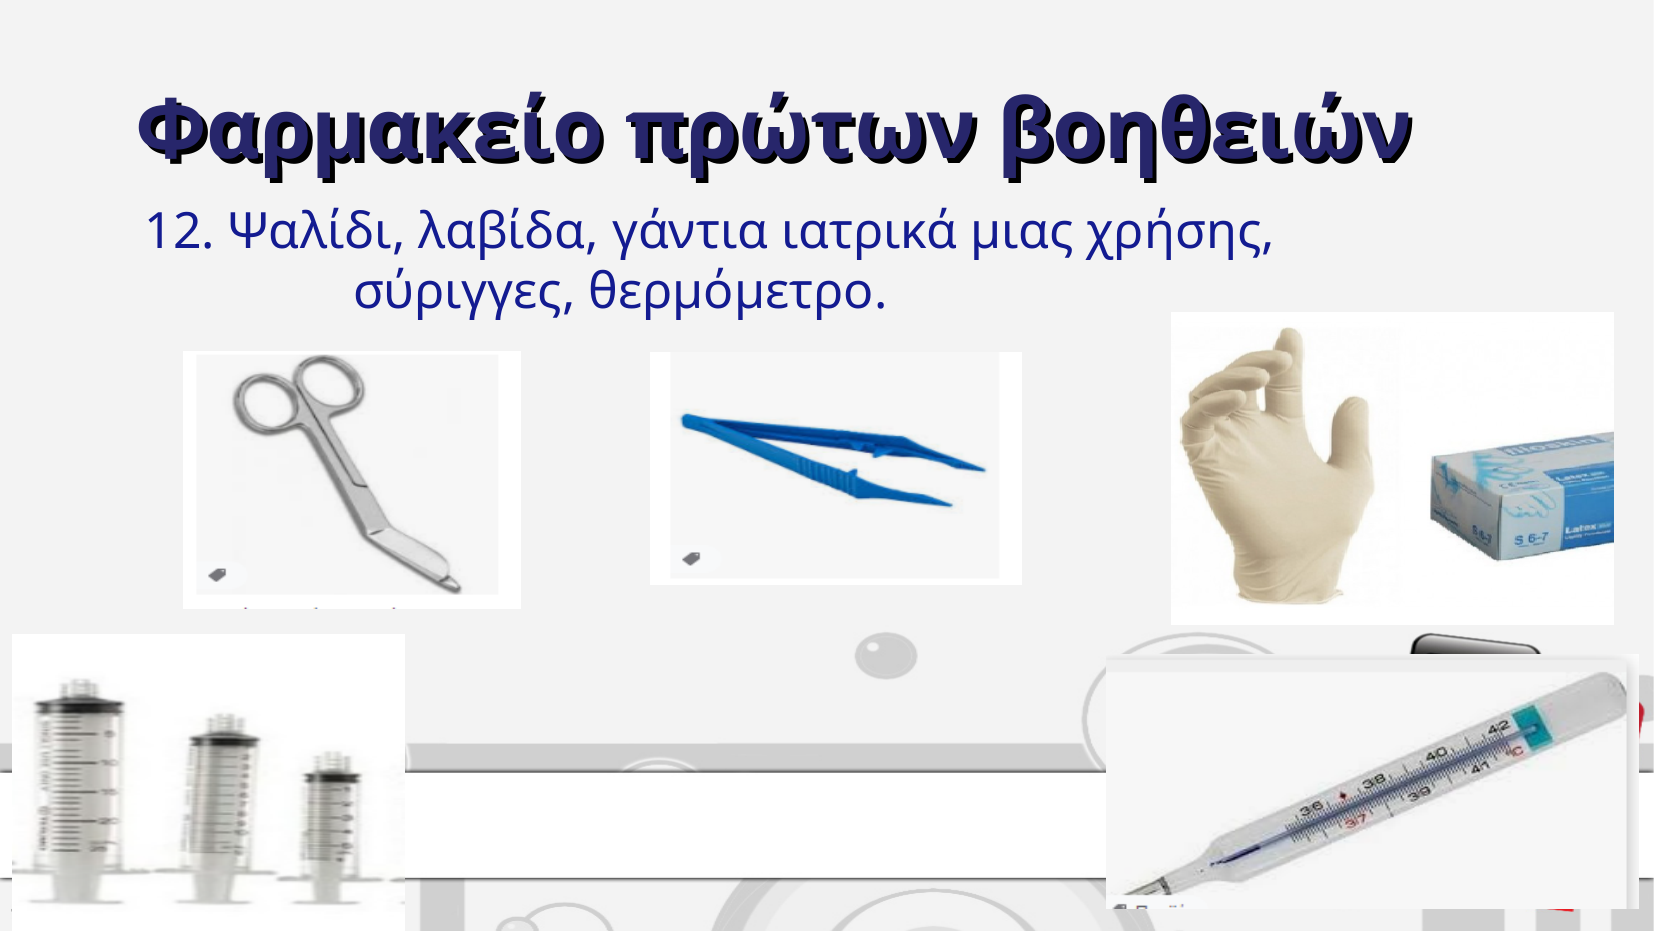

Φαρμακείο πρώτων βοηθειών
12. Ψαλίδι, λαβίδα, γάντια ιατρικά μιας χρήσης,
 σύριγγες, θερμόμετρο.